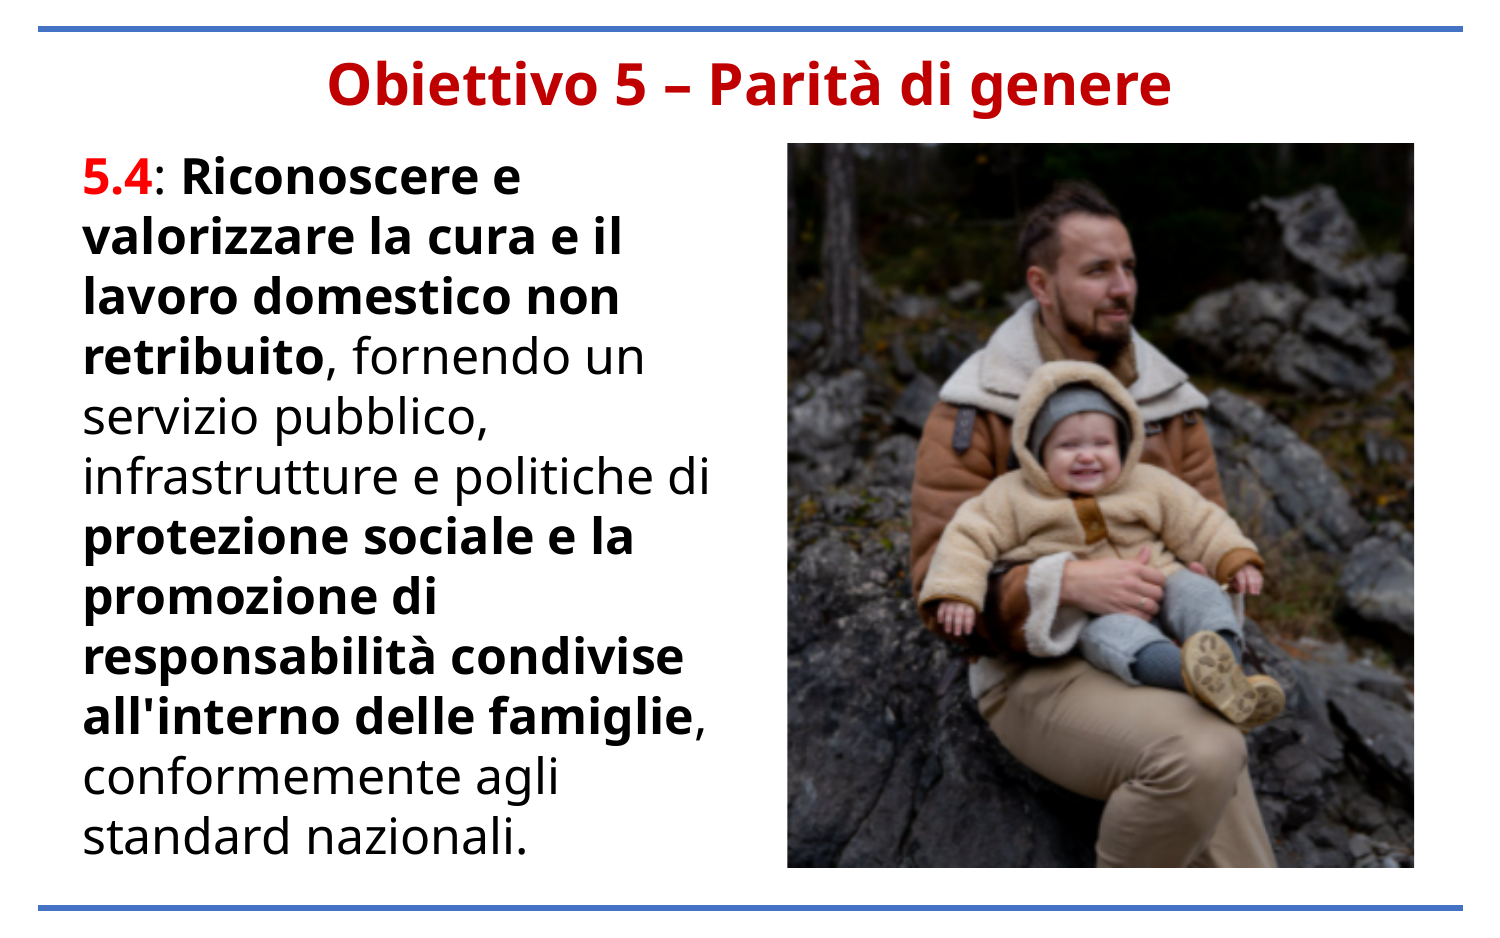

# Obiettivo 5 – Parità di genere
5.4: Riconoscere e valorizzare la cura e il lavoro domestico non retribuito, fornendo un servizio pubblico, infrastrutture e politiche di protezione sociale e la promozione di responsabilità condivise all'interno delle famiglie, conformemente agli standard nazionali.